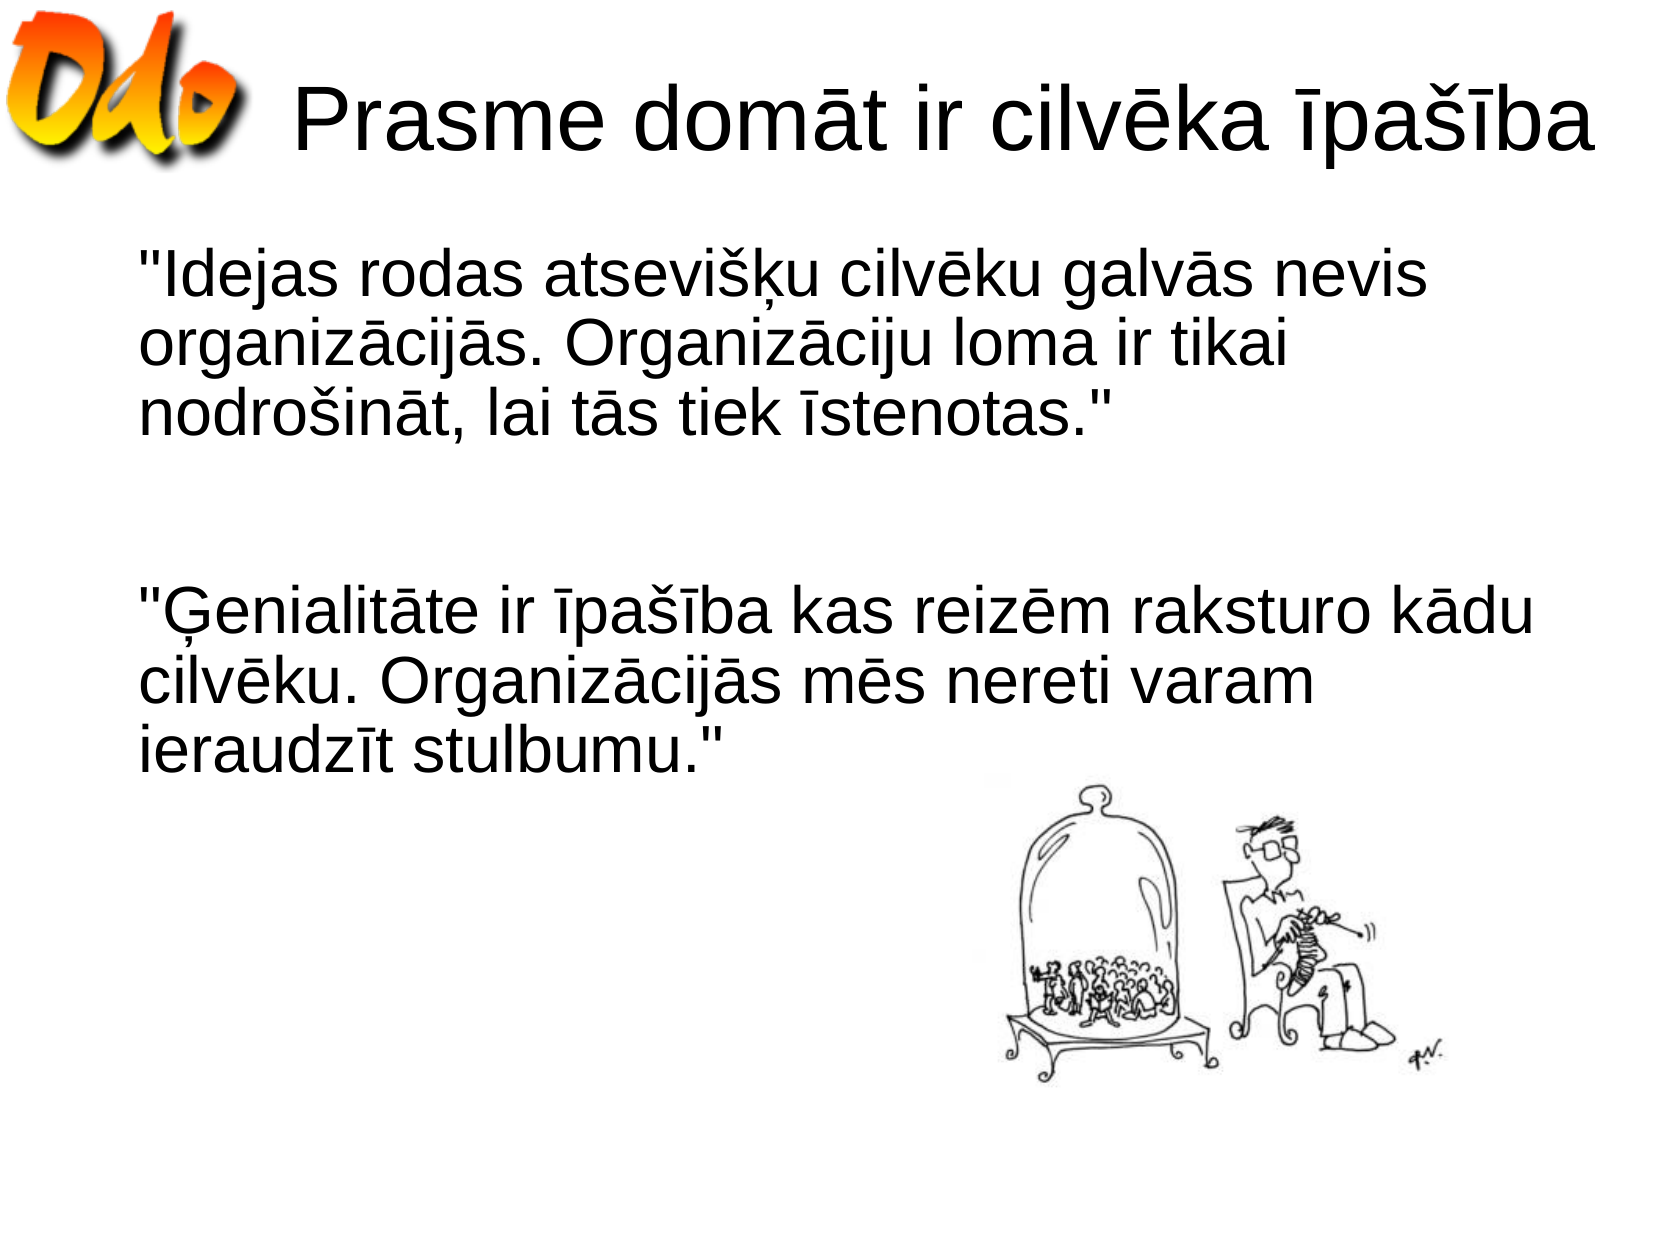

# Prasme domāt ir cilvēka īpašība
"Idejas rodas atsevišķu cilvēku galvās nevis organizācijās. Organizāciju loma ir tikai nodrošināt, lai tās tiek īstenotas."
"Ģenialitāte ir īpašība kas reizēm raksturo kādu cilvēku. Organizācijās mēs nereti varam ieraudzīt stulbumu."